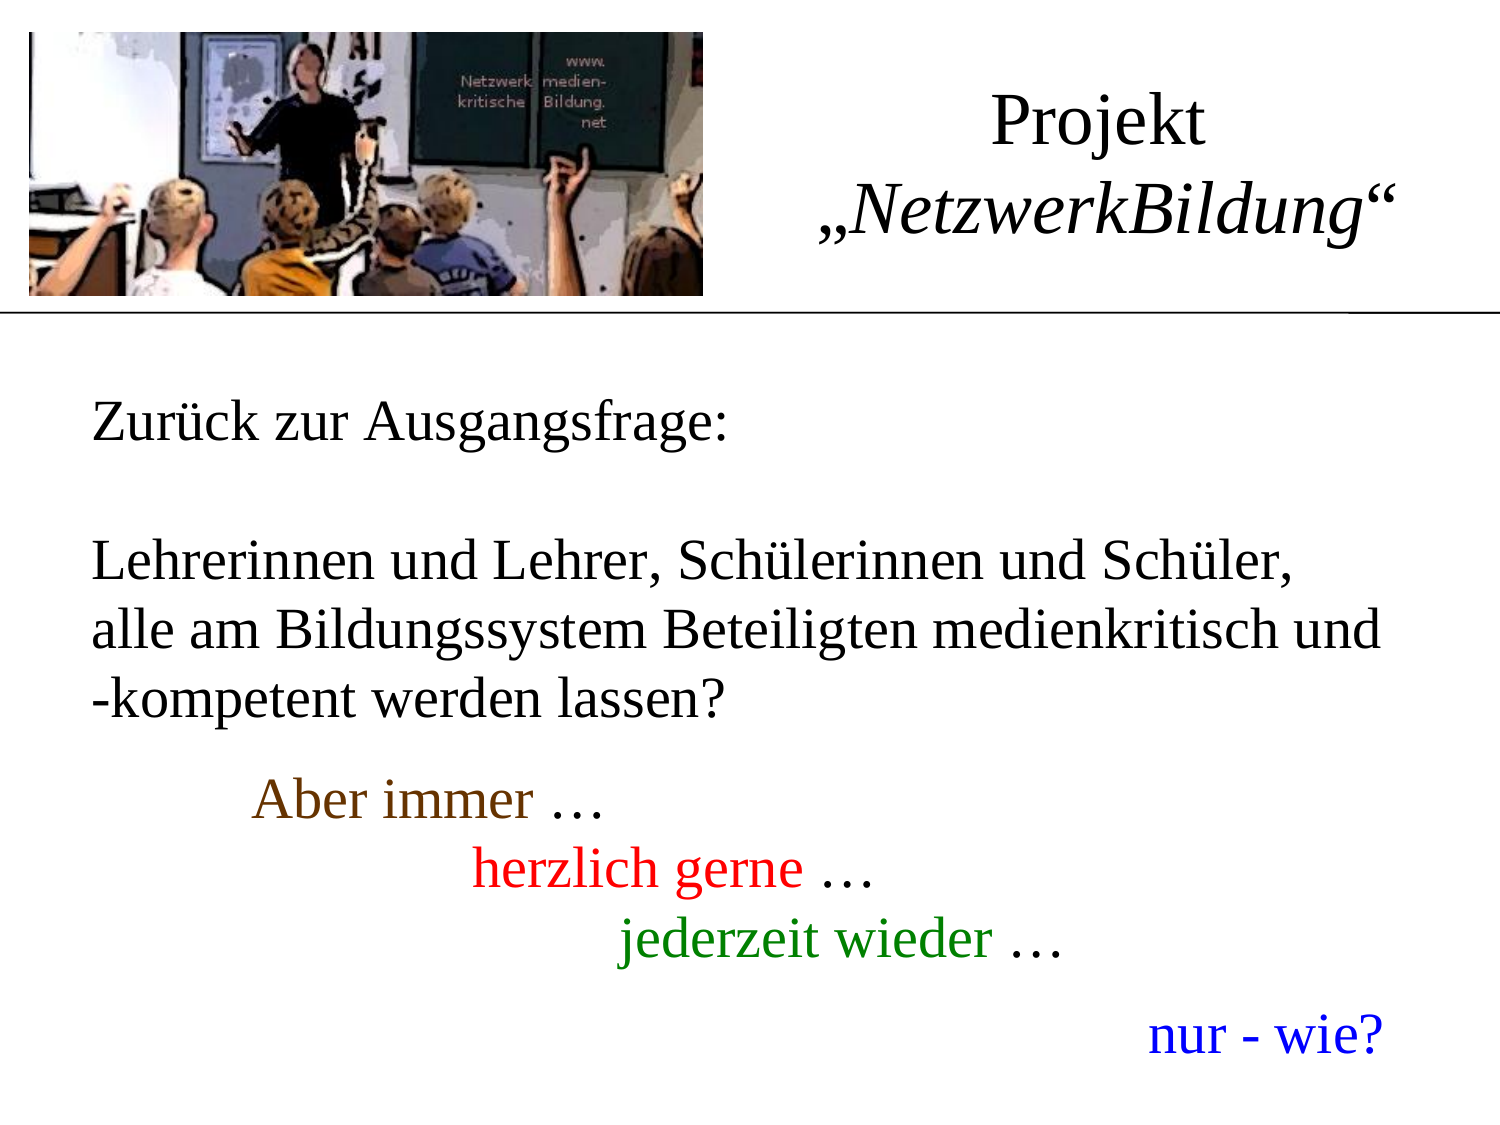

Projekt
„NetzwerkBildung“
Zurück zur Ausgangsfrage:
Lehrerinnen und Lehrer, Schülerinnen und Schüler, alle am Bildungssystem Beteiligten medienkritisch und -kompetent werden lassen?
Aber immer …
			herzlich gerne …
					jederzeit wieder …
nur - wie?